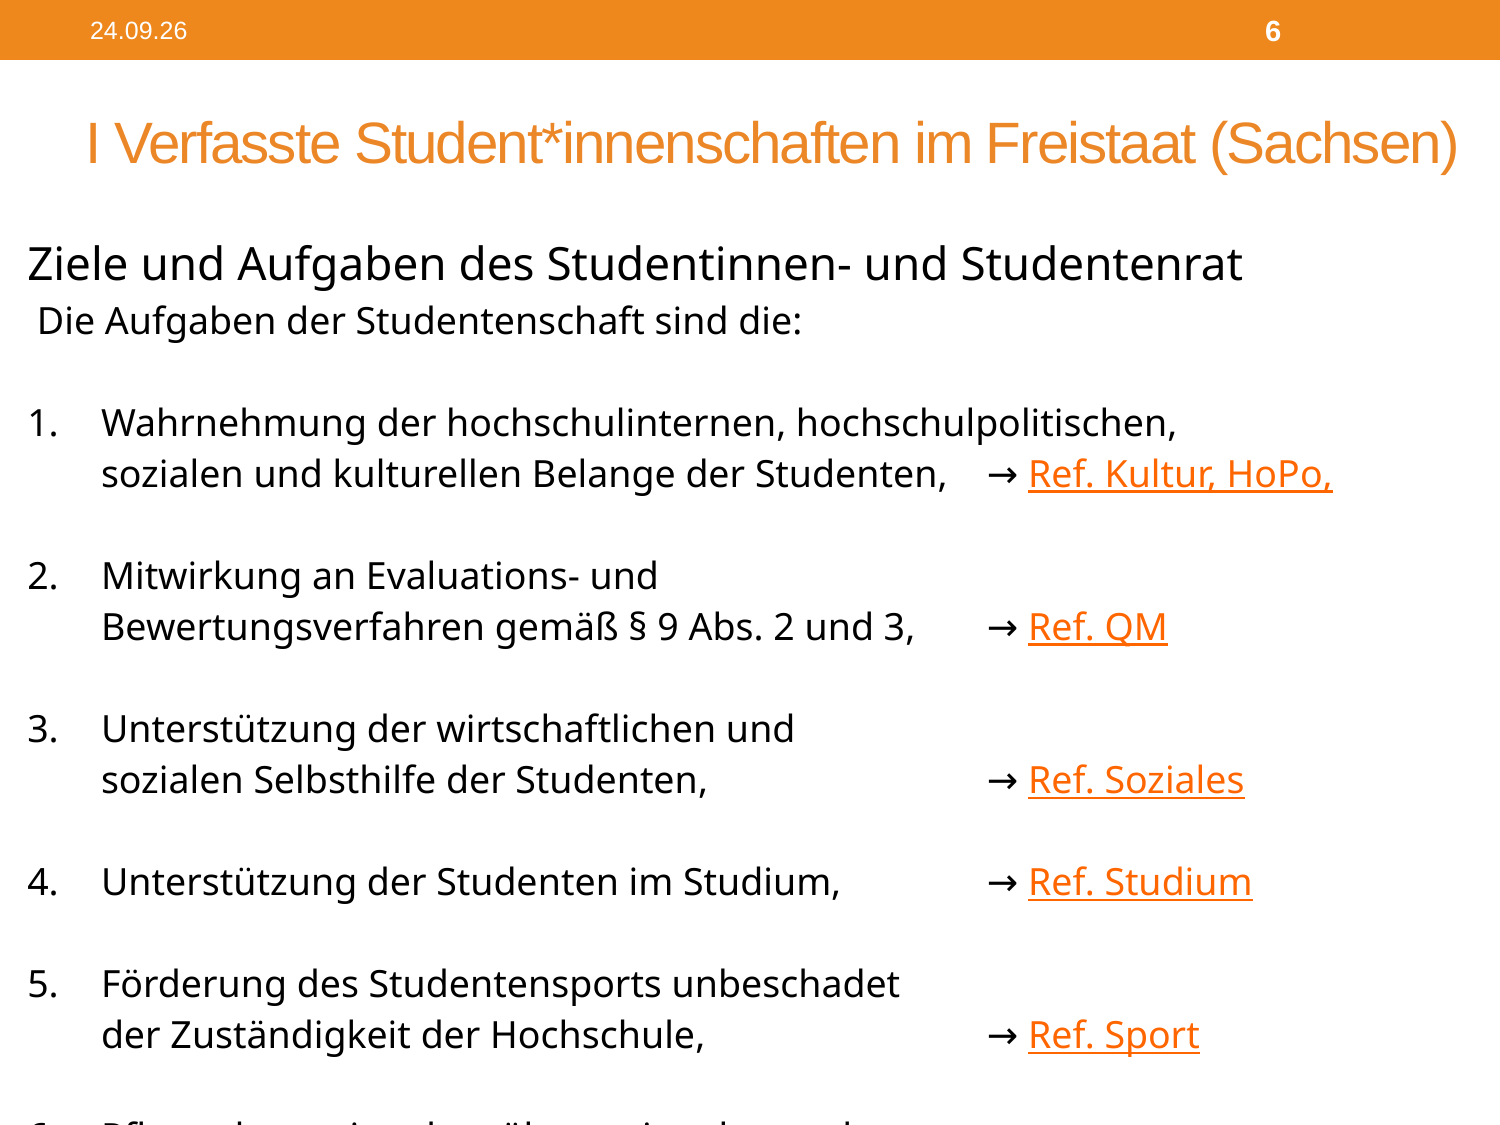

# I Verfasste Student*innenschaften im Freistaat (Sachsen)
Ziele und Aufgaben des Studentinnen- und Studentenrat
 Die Aufgaben der Studentenschaft sind die:
1. 	Wahrnehmung der hochschulinternen, hochschulpolitischen,
	sozialen und kulturellen Belange der Studenten, 	→ Ref. Kultur, HoPo,
2.	Mitwirkung an Evaluations- und
	Bewertungsverfahren gemäß § 9 Abs. 2 und 3, 	→ Ref. QM
3.	Unterstützung der wirtschaftlichen und
	sozialen Selbsthilfe der Studenten, 				→ Ref. Soziales
4.	Unterstützung der Studenten im Studium, 		→ Ref. Studium
5.	Förderung des Studentensports unbeschadet
	der Zuständigkeit der Hochschule, 				→ Ref. Sport
6.	Pflege der regionalen, überregionalen und
	internationalen Studentenbeziehungen
	und die Förderung der studentischen Mobilität, 	→ Ref. Verwaltung
7.	Förderung der politischen Bildung
	und des staatsbürgerlichen
	Verantwortungsbewusstseins der Studenten. 		→ Ref. HoPo